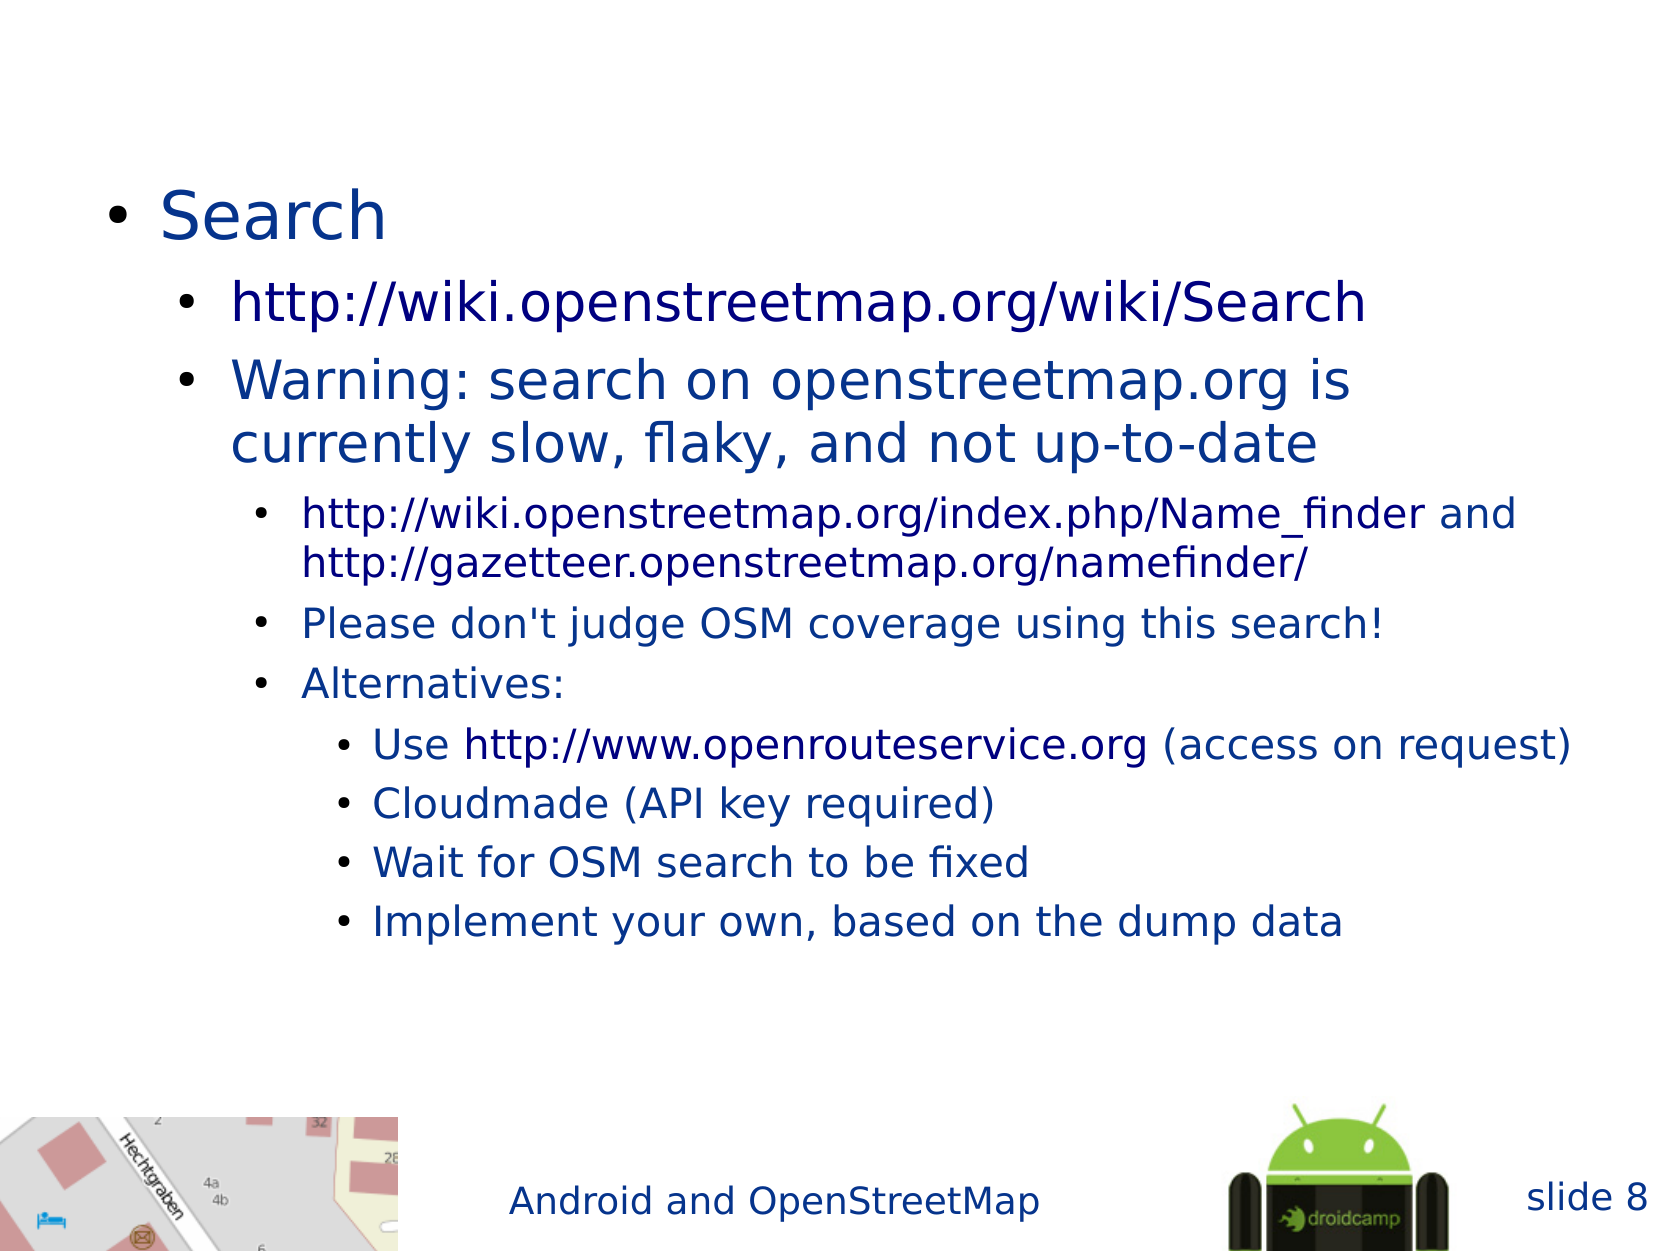

# Data provided by OSM
Search
http://wiki.openstreetmap.org/wiki/Search
Warning: search on openstreetmap.org is currently slow, flaky, and not up-to-date
http://wiki.openstreetmap.org/index.php/Name_finder and http://gazetteer.openstreetmap.org/namefinder/
Please don't judge OSM coverage using this search!
Alternatives:
Use http://www.openrouteservice.org (access on request)
Cloudmade (API key required)
Wait for OSM search to be fixed
Implement your own, based on the dump data
8
Title (to be modified under View - Footer)